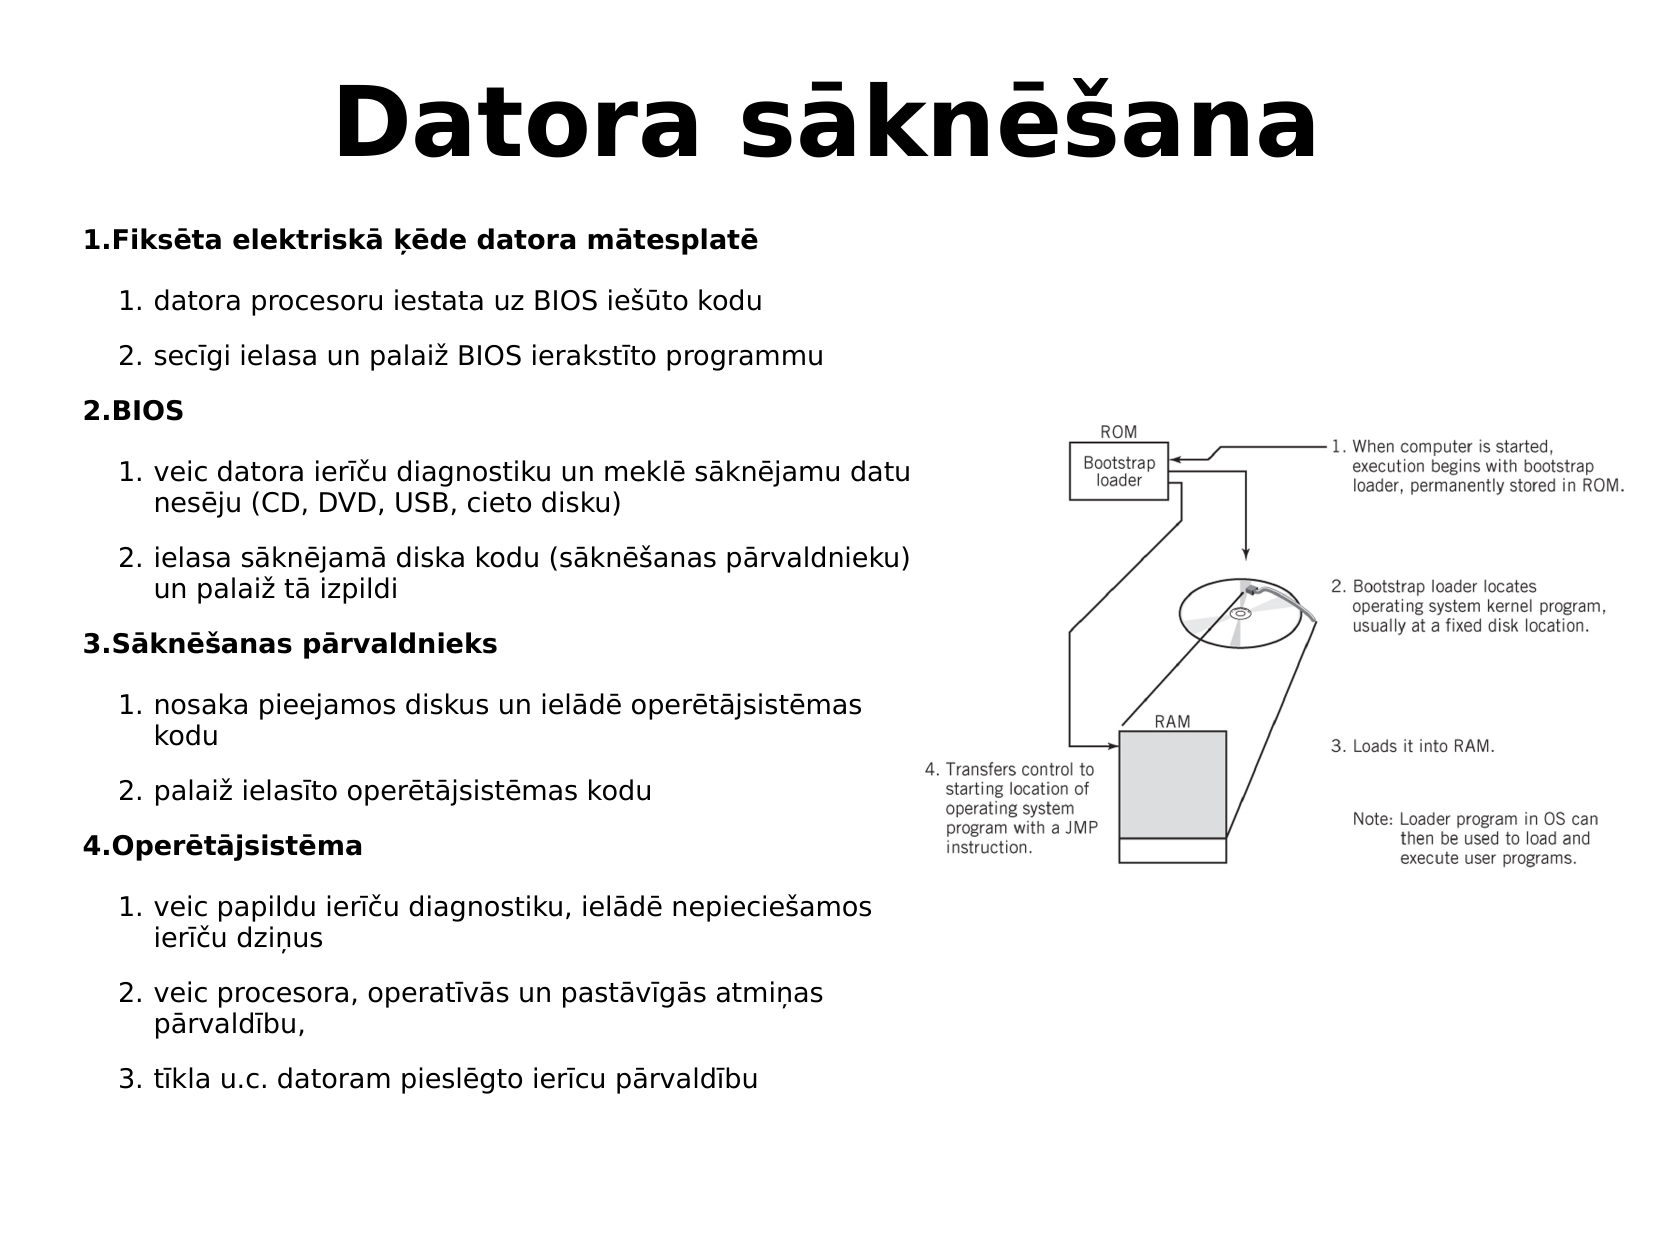

# Datora sāknēšana
Fiksēta elektriskā ķēde datora mātesplatē
datora procesoru iestata uz BIOS iešūto kodu
secīgi ielasa un palaiž BIOS ierakstīto programmu
BIOS
veic datora ierīču diagnostiku un meklē sāknējamu datu nesēju (CD, DVD, USB, cieto disku)
ielasa sāknējamā diska kodu (sāknēšanas pārvaldnieku) un palaiž tā izpildi
Sāknēšanas pārvaldnieks
nosaka pieejamos diskus un ielādē operētājsistēmas kodu
palaiž ielasīto operētājsistēmas kodu
Operētājsistēma
veic papildu ierīču diagnostiku, ielādē nepieciešamos ierīču dziņus
veic procesora, operatīvās un pastāvīgās atmiņas pārvaldību,
tīkla u.c. datoram pieslēgto ierīcu pārvaldību